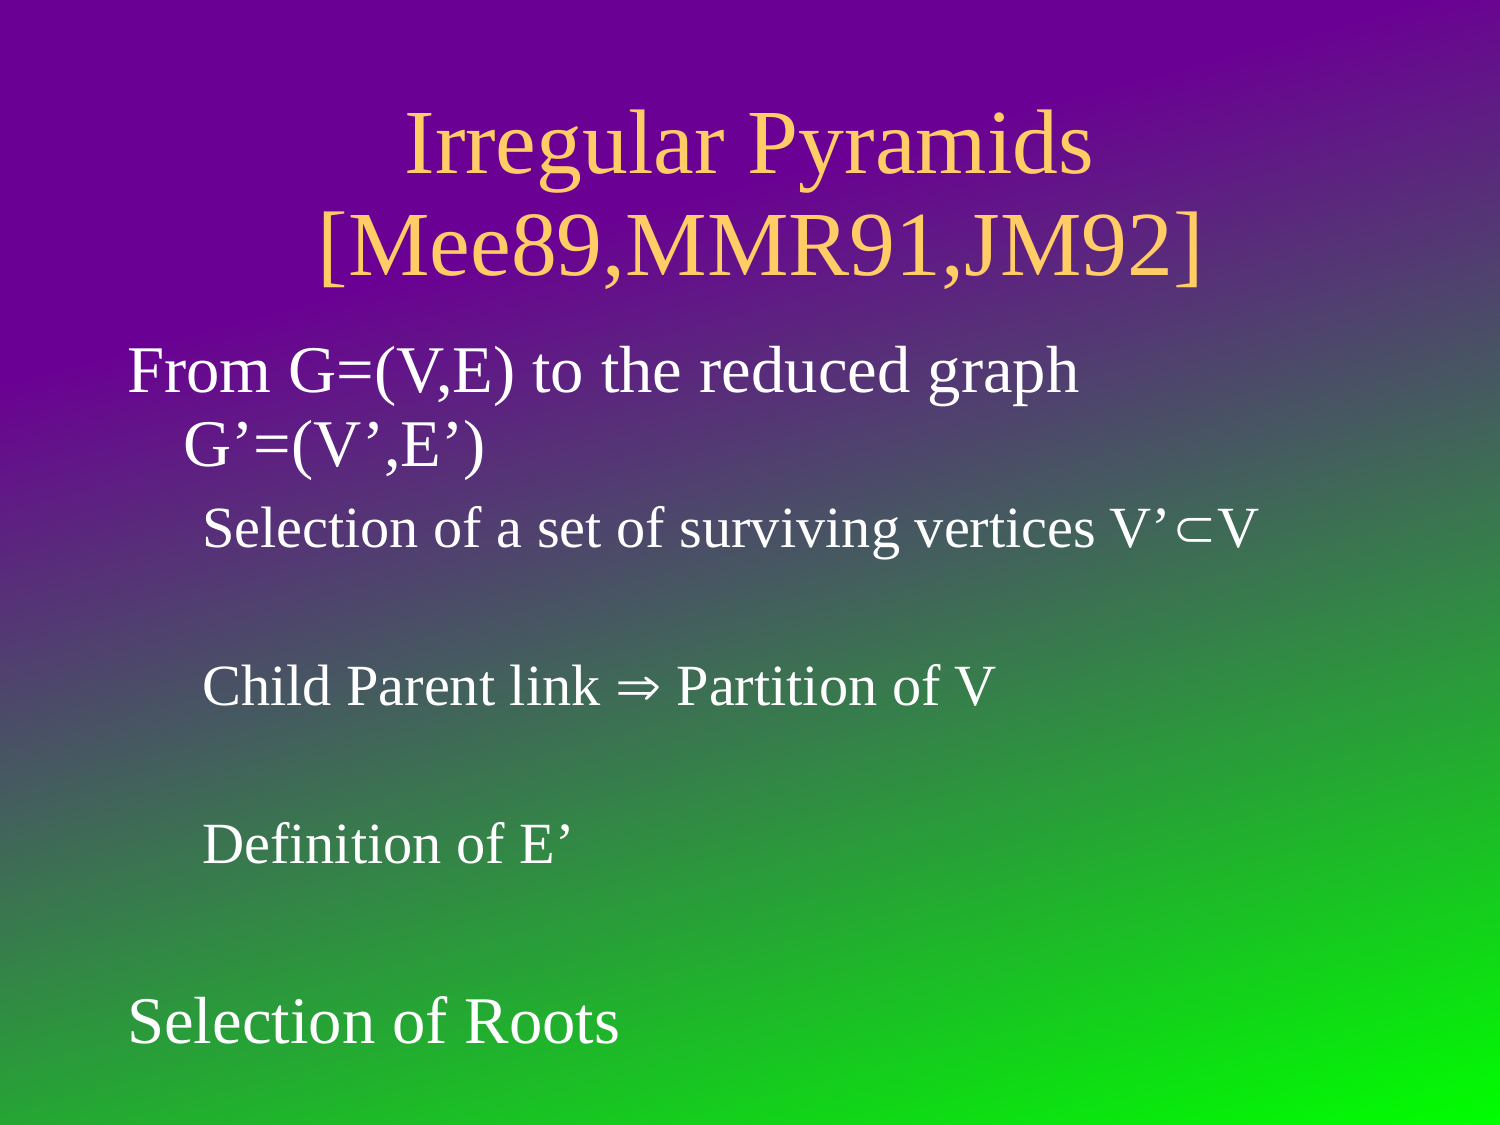

# Irregular Pyramids [Mee89,MMR91,JM92]
From G=(V,E) to the reduced graph G’=(V’,E’)
Selection of a set of surviving vertices V’V
Child Parent link  Partition of V
Definition of E’
Selection of Roots